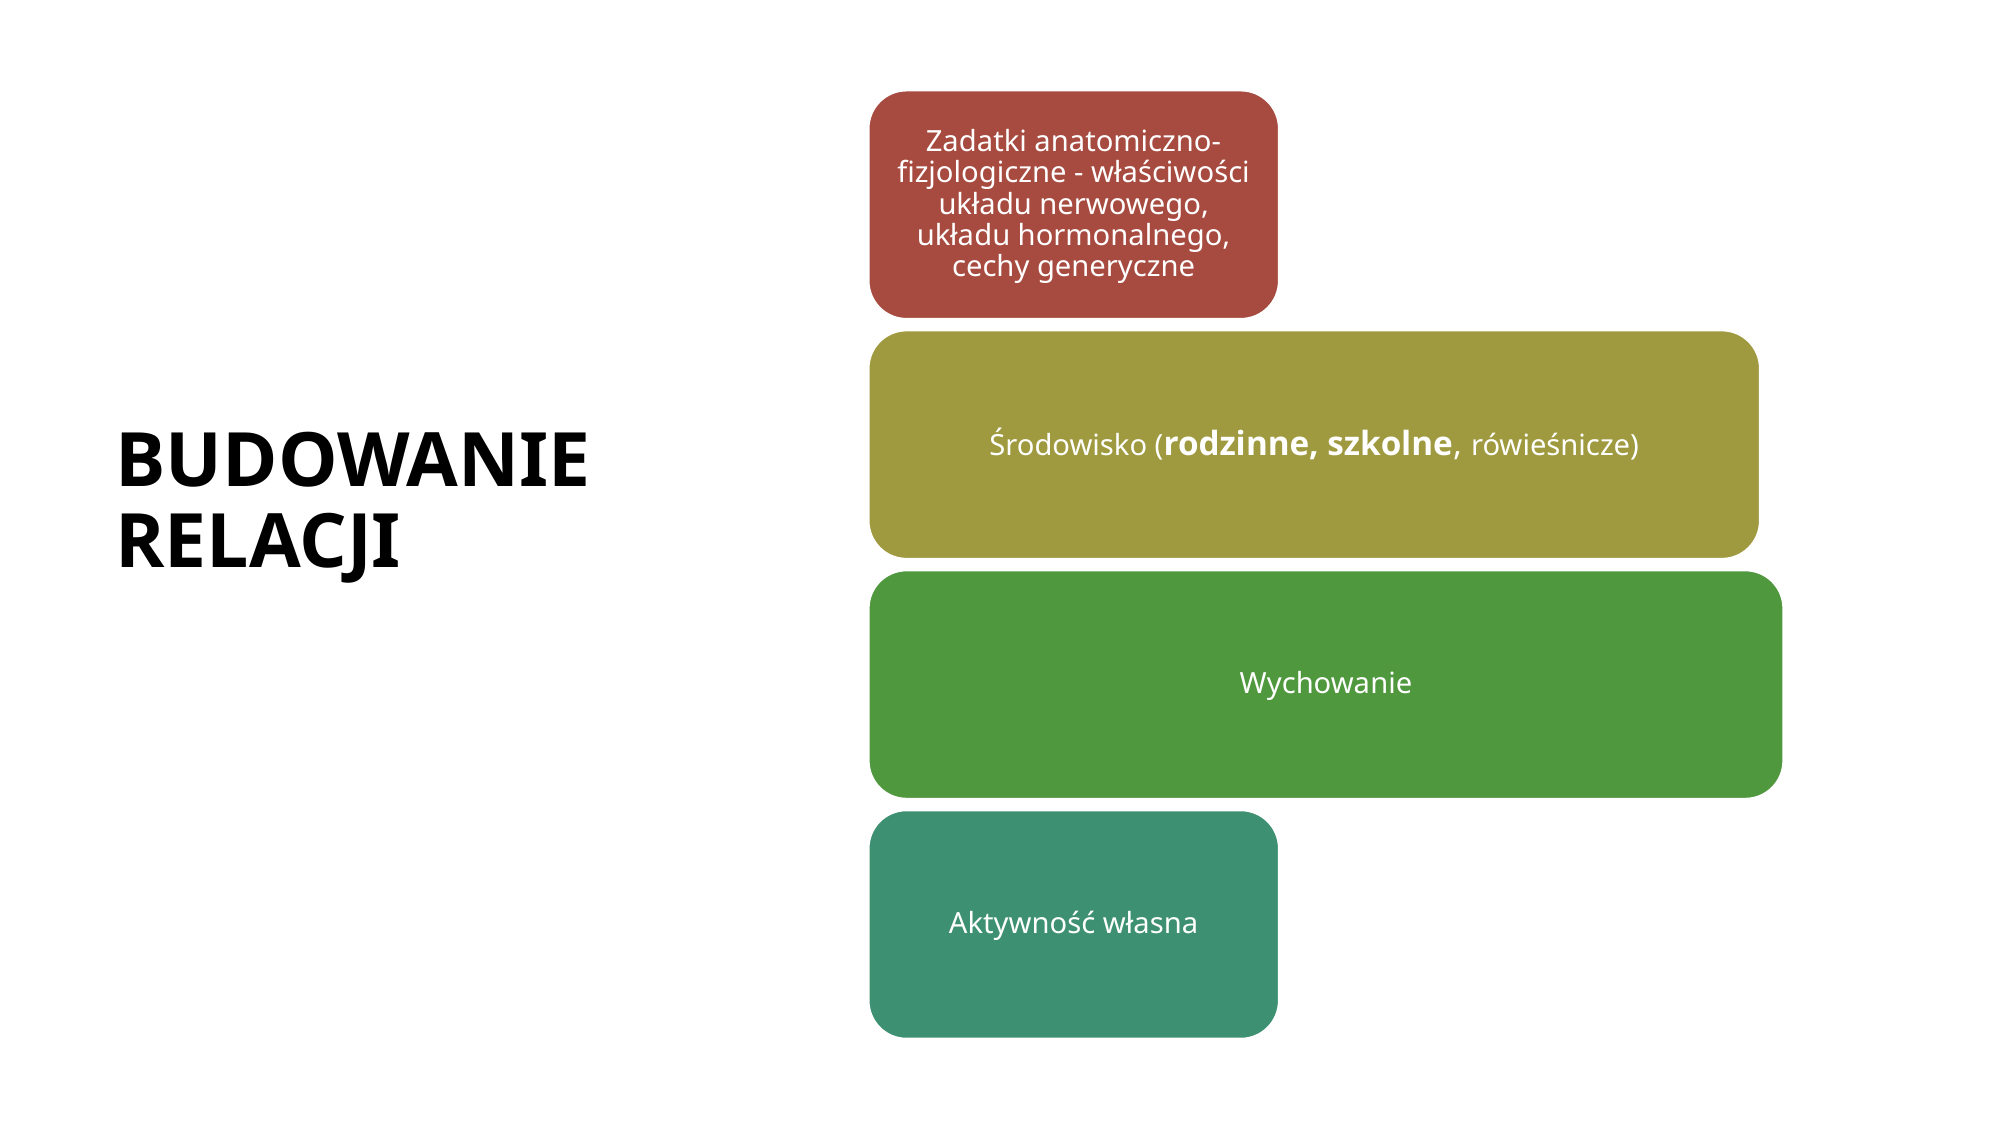

# BUDOWANIE RELACJI
Zadatki anatomiczno-fizjologiczne - właściwości układu nerwowego, układu hormonalnego, cechy generyczne
Środowisko (rodzinne, szkolne, rówieśnicze)
Wychowanie
Aktywność własna